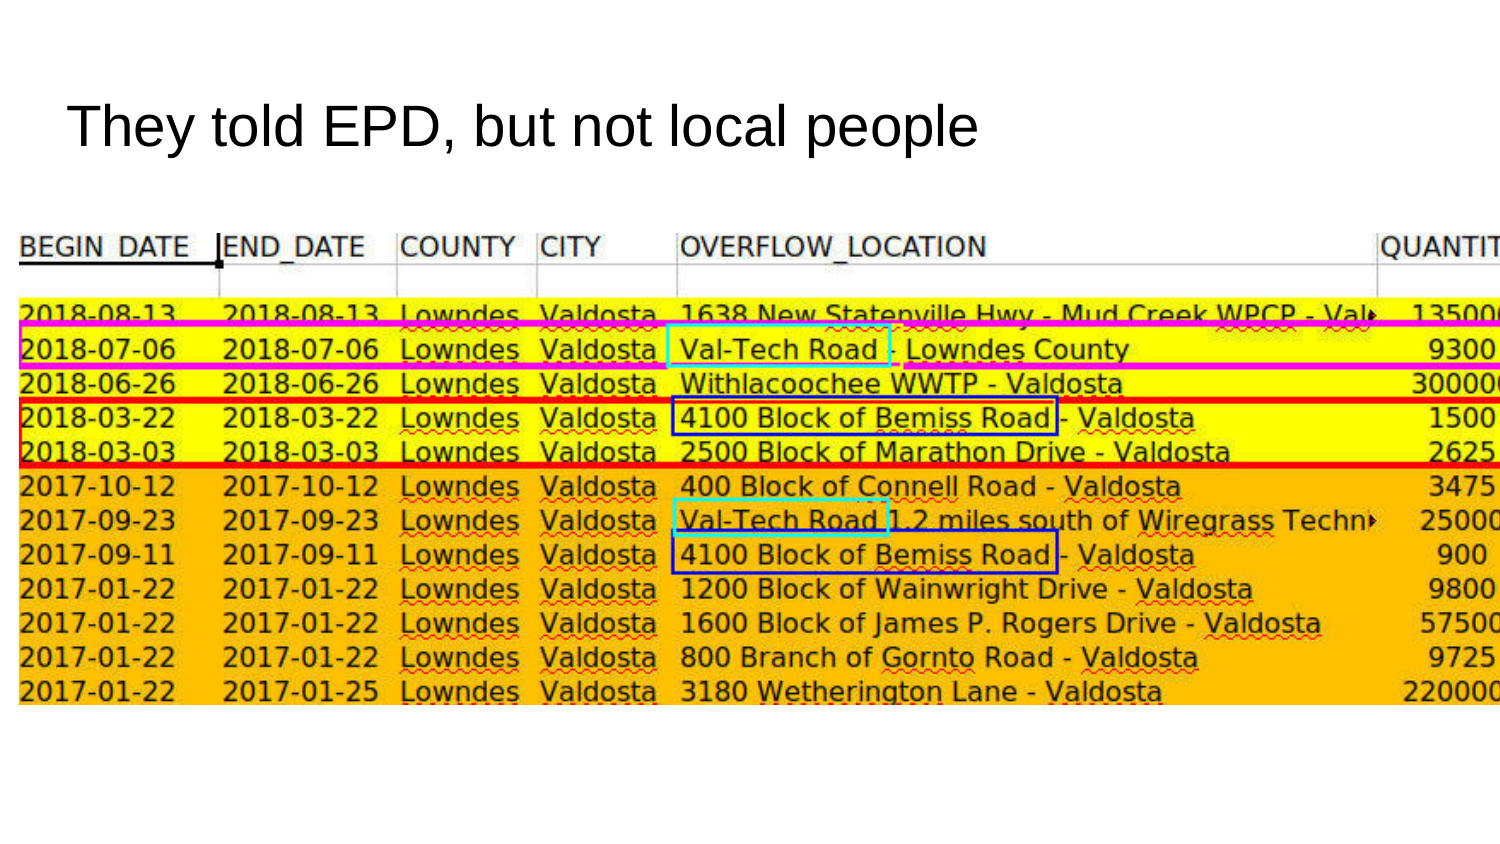

# They told EPD, but not local people